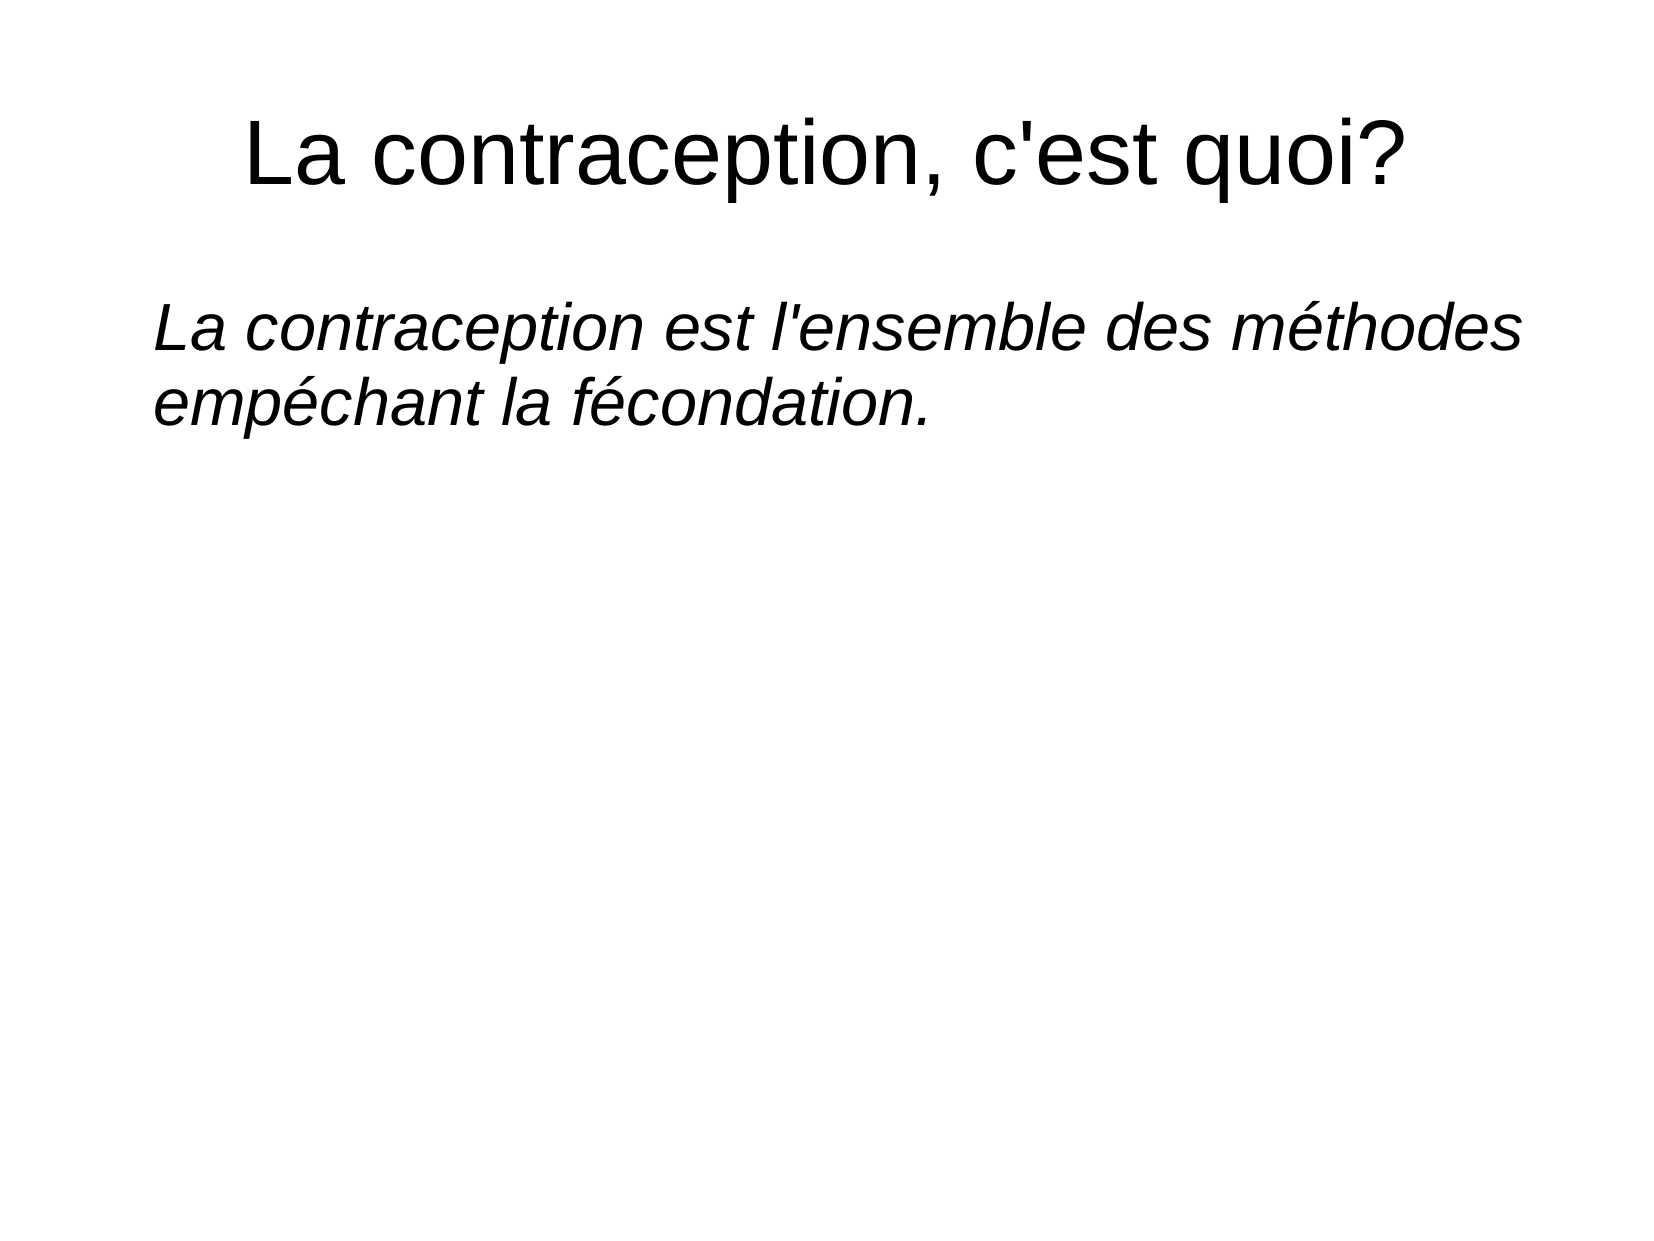

# La contraception, c'est quoi?
La contraception est l'ensemble des méthodes empéchant la fécondation.